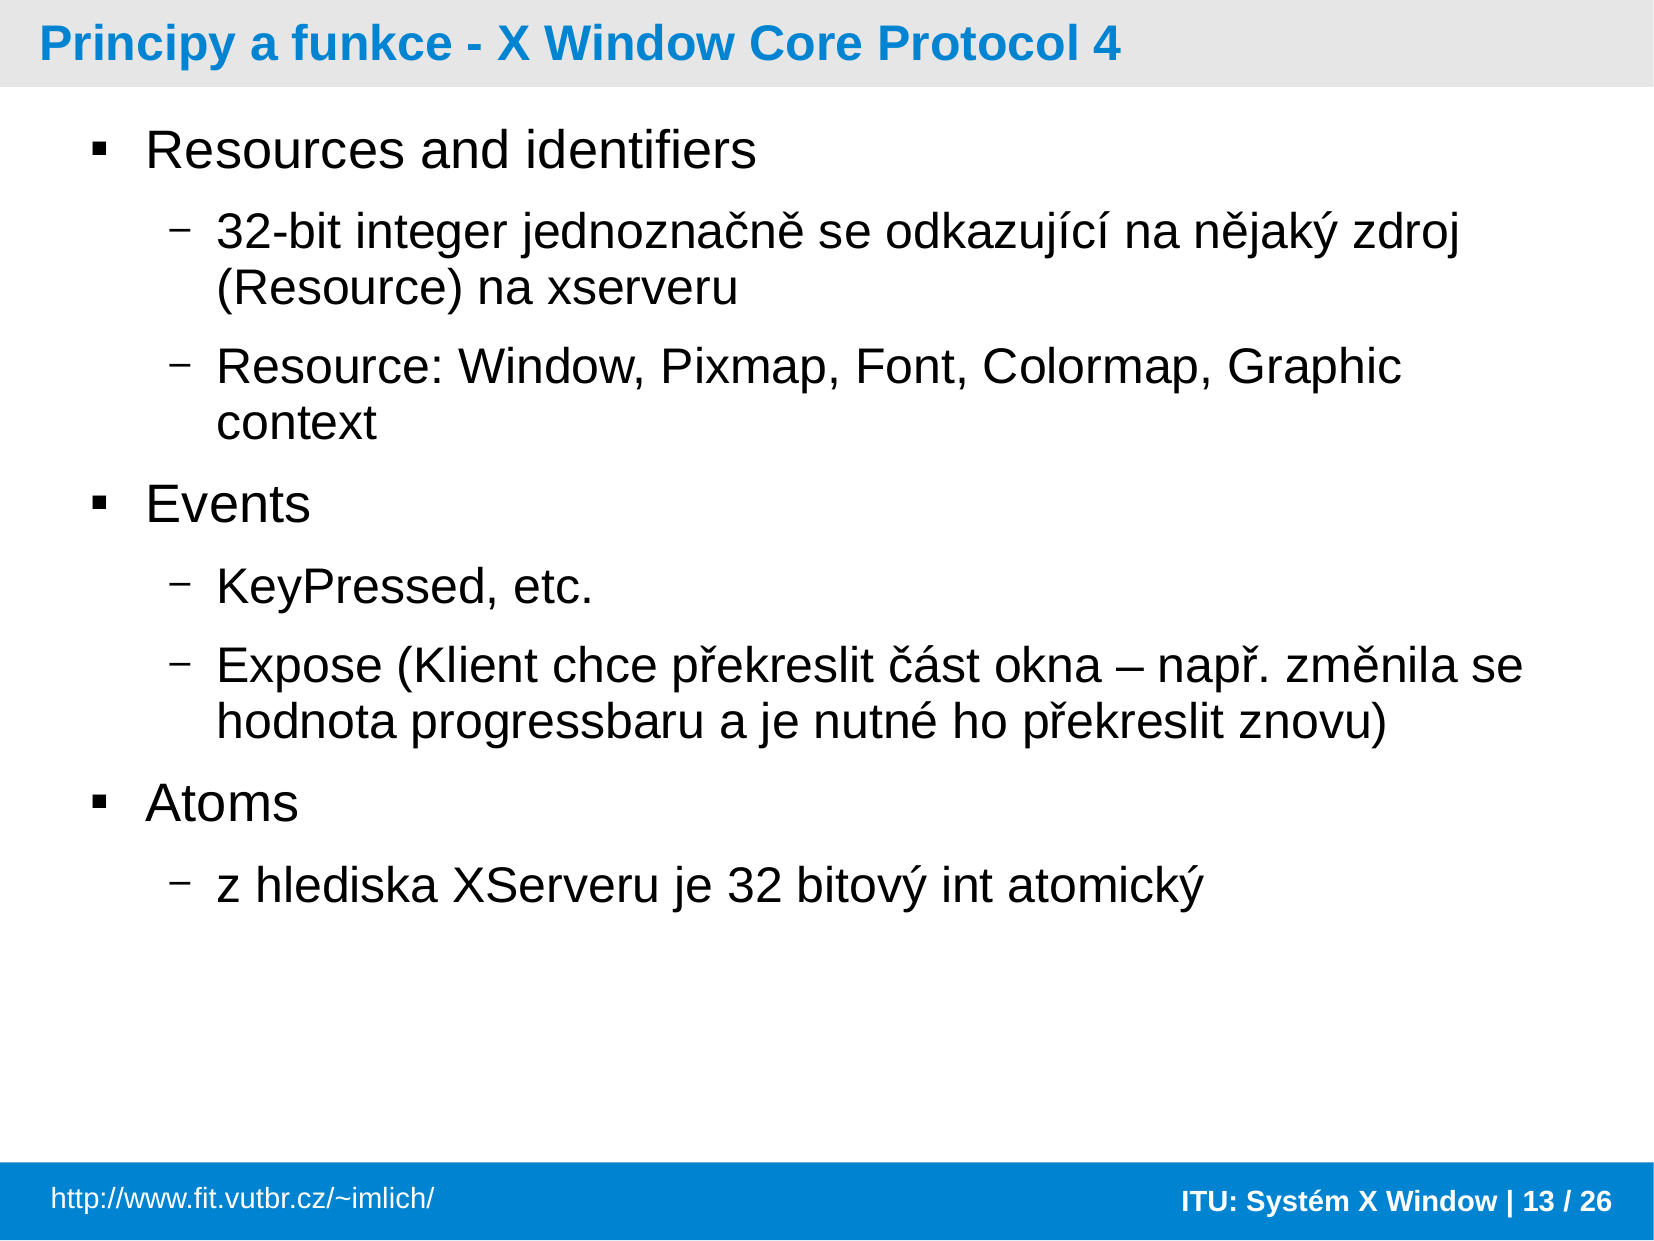

# Principy a funkce - X Window Core Protocol 4
Resources and identifiers
32-bit integer jednoznačně se odkazující na nějaký zdroj (Resource) na xserveru
Resource: Window, Pixmap, Font, Colormap, Graphic context
Events
KeyPressed, etc.
Expose (Klient chce překreslit část okna – např. změnila se hodnota progressbaru a je nutné ho překreslit znovu)
Atoms
z hlediska XServeru je 32 bitový int atomický